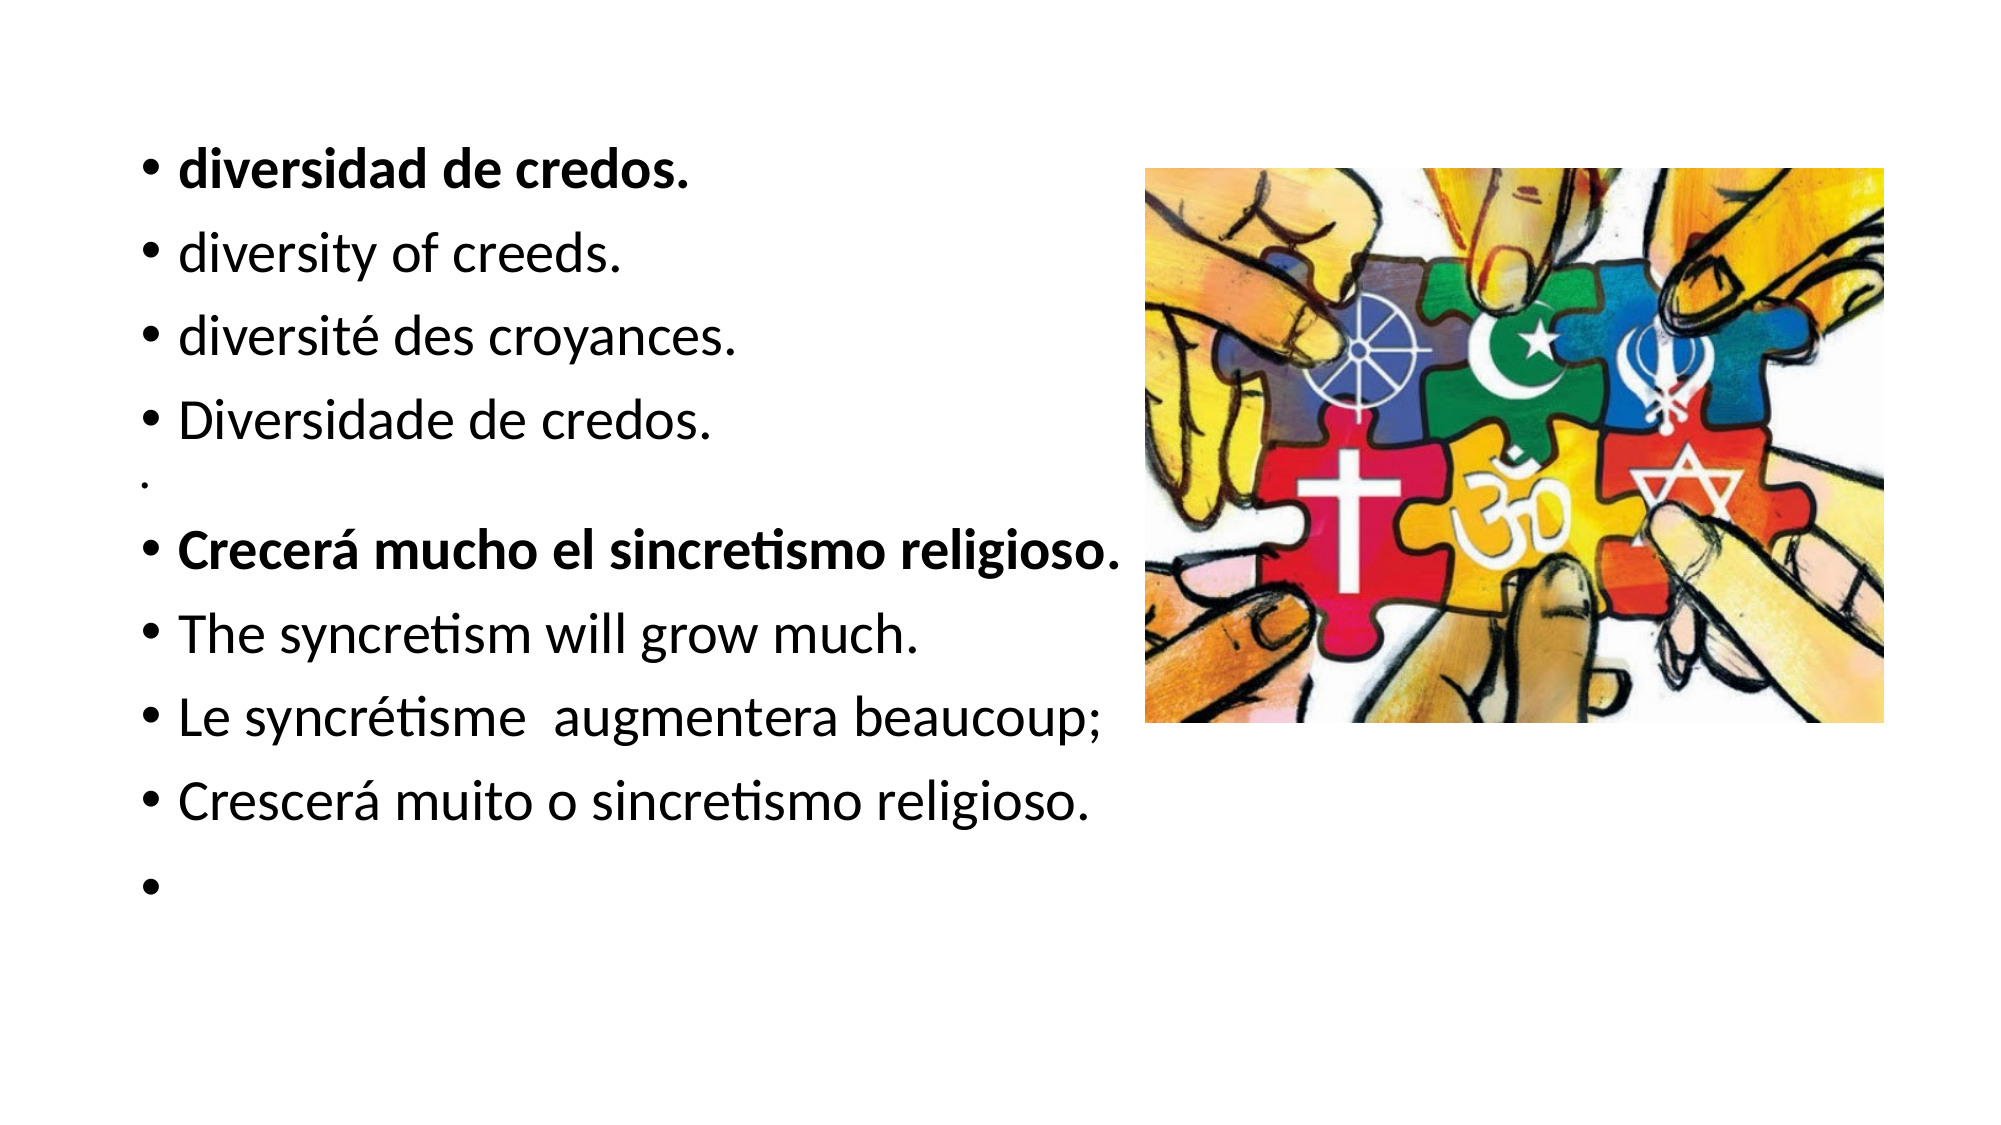

# diversidad de credos.
diversity of creeds.
diversité des croyances.
Diversidade de credos.
Crecerá mucho el sincretismo religioso.
The syncretism will grow much.
Le syncrétisme augmentera beaucoup;
Crescerá muito o sincretismo religioso.